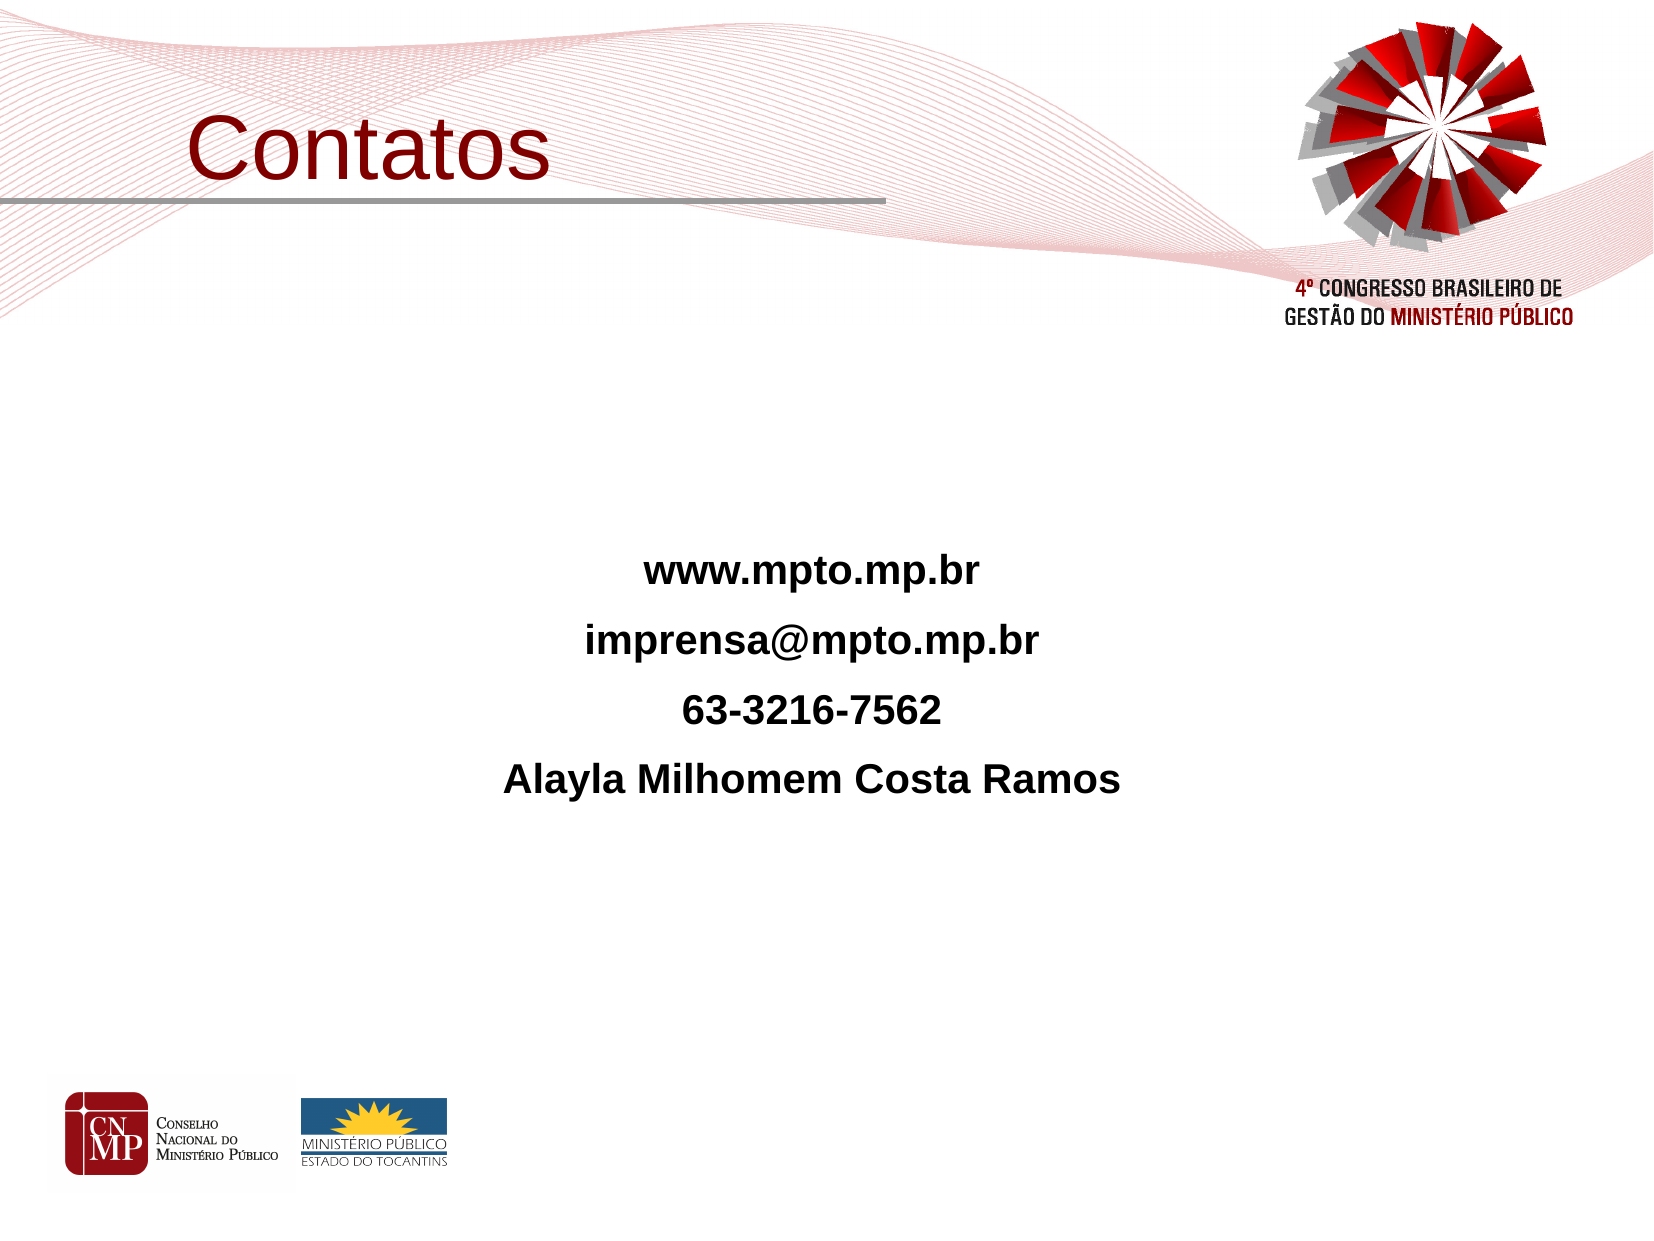

Contatos
www.mpto.mp.br
imprensa@mpto.mp.br
63-3216-7562
Alayla Milhomem Costa Ramos